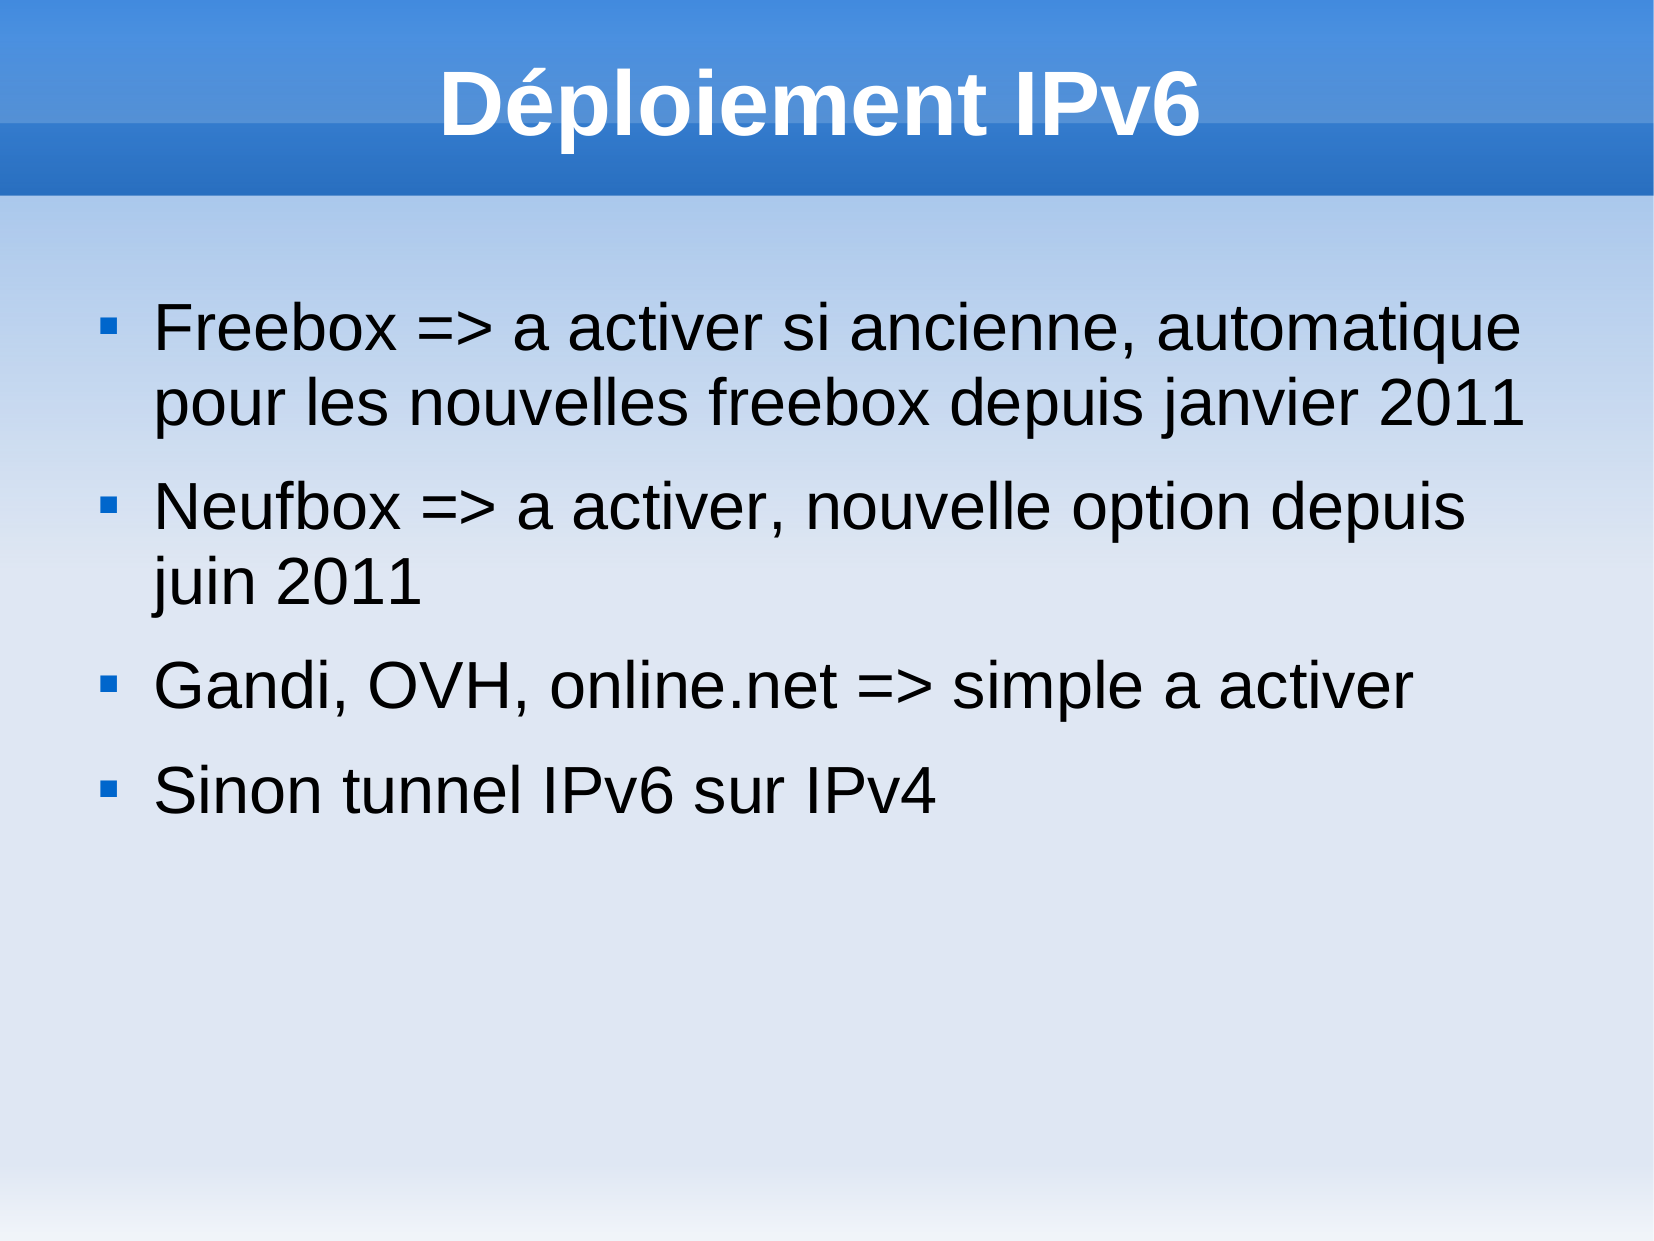

# Déploiement IPv6
Freebox => a activer si ancienne, automatique pour les nouvelles freebox depuis janvier 2011
Neufbox => a activer, nouvelle option depuis juin 2011
Gandi, OVH, online.net => simple a activer
Sinon tunnel IPv6 sur IPv4